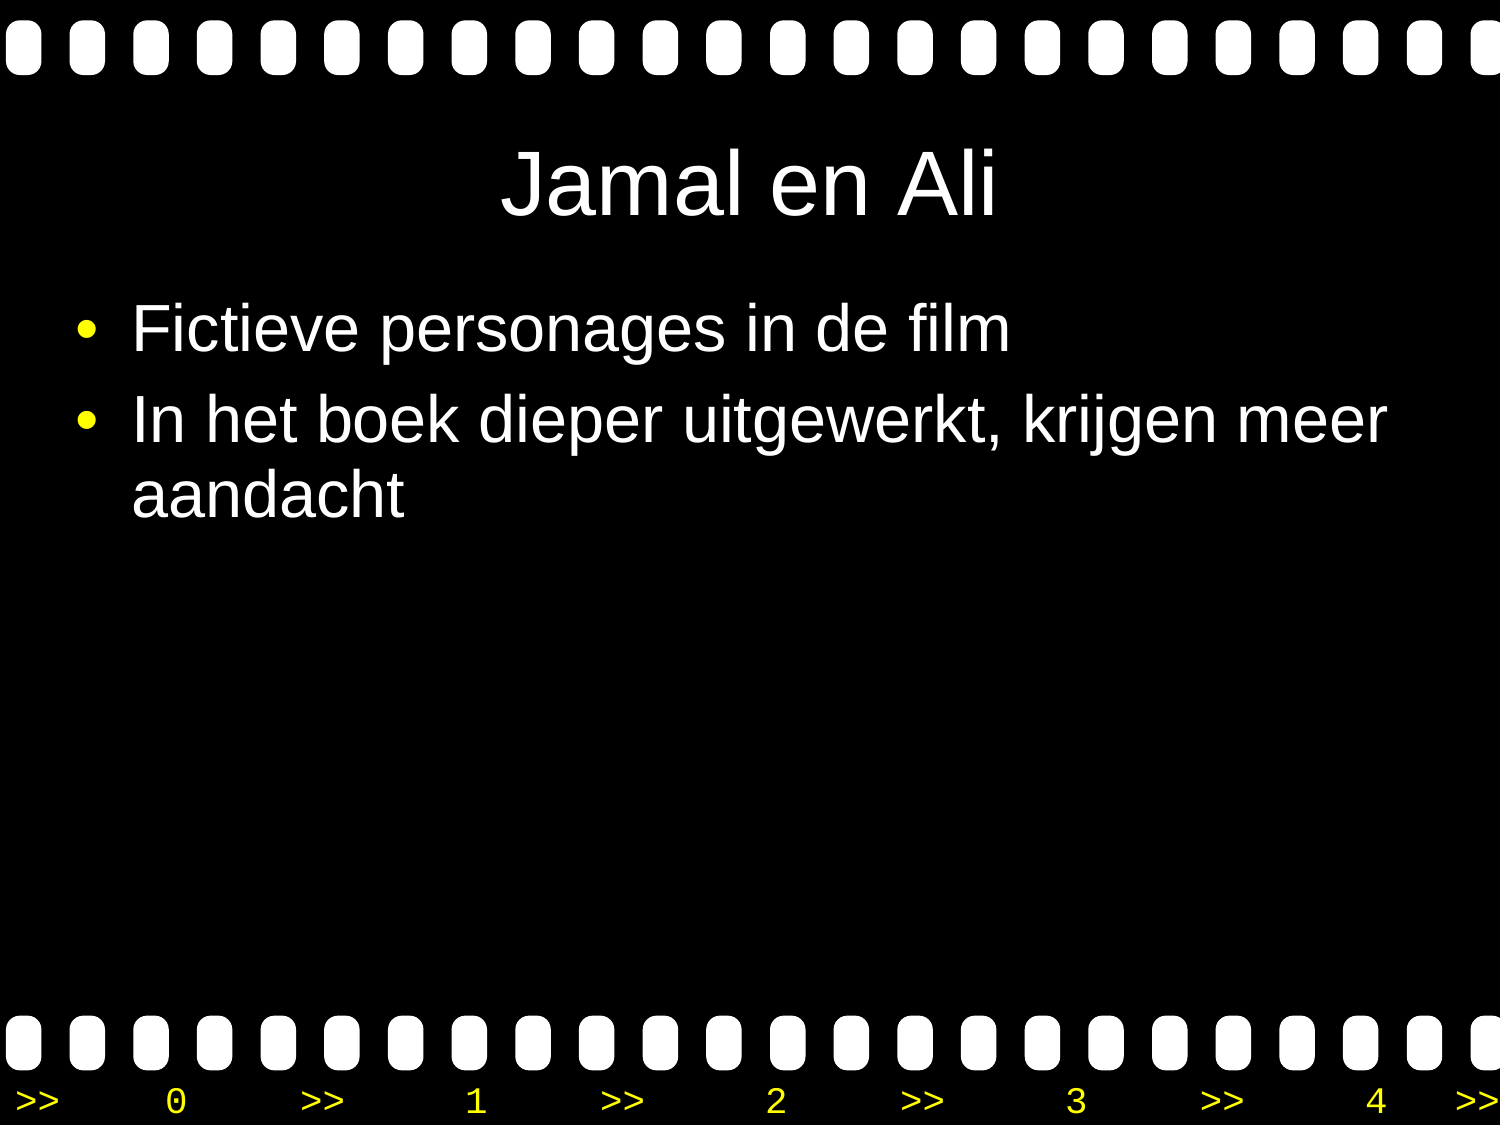

# Jamal en Ali
Fictieve personages in de film
In het boek dieper uitgewerkt, krijgen meer aandacht